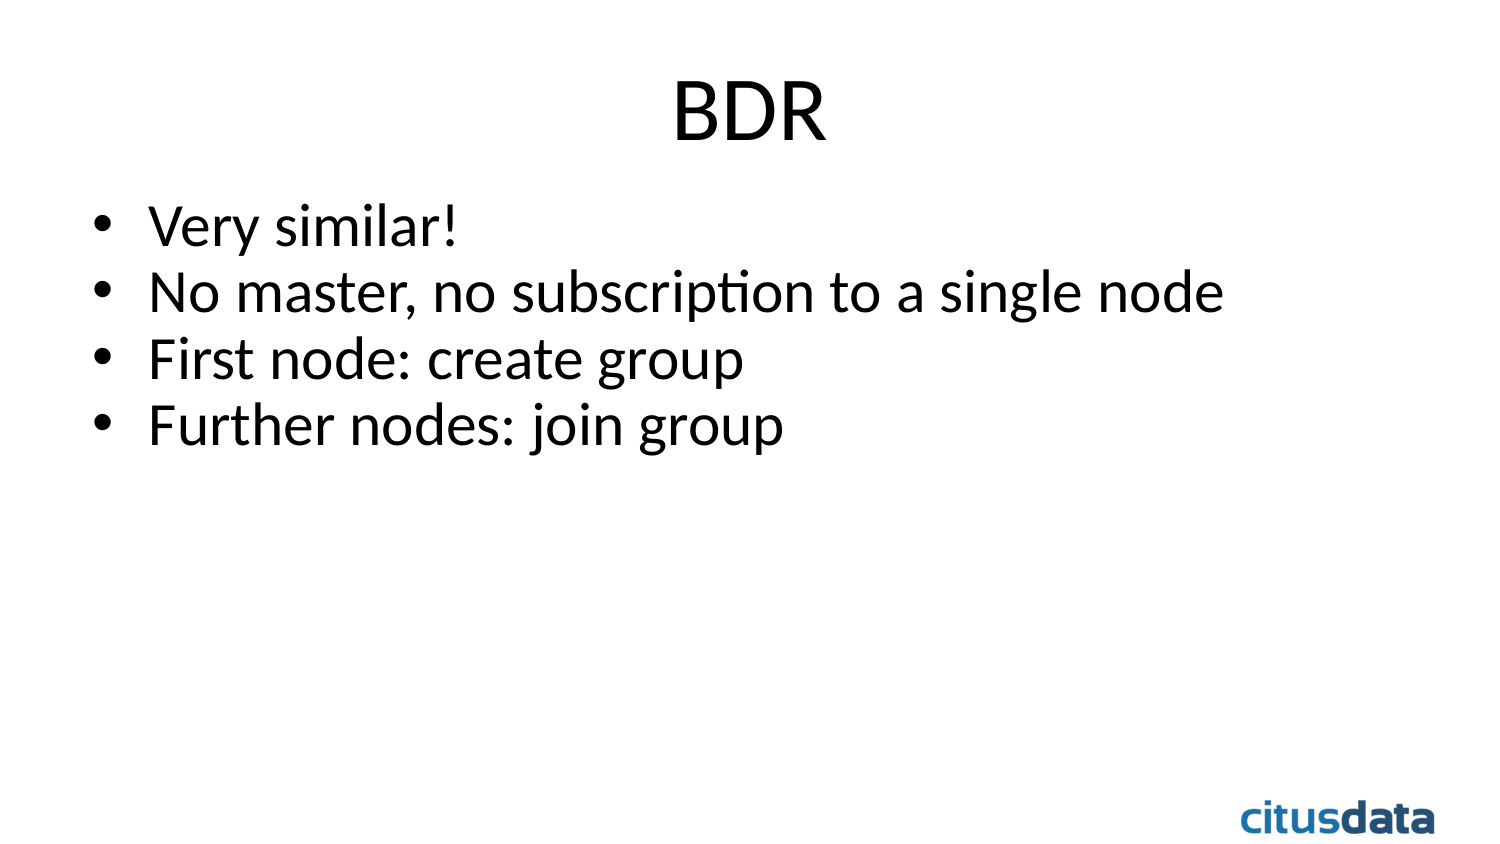

# BDR
Very similar!
No master, no subscription to a single node
First node: create group
Further nodes: join group